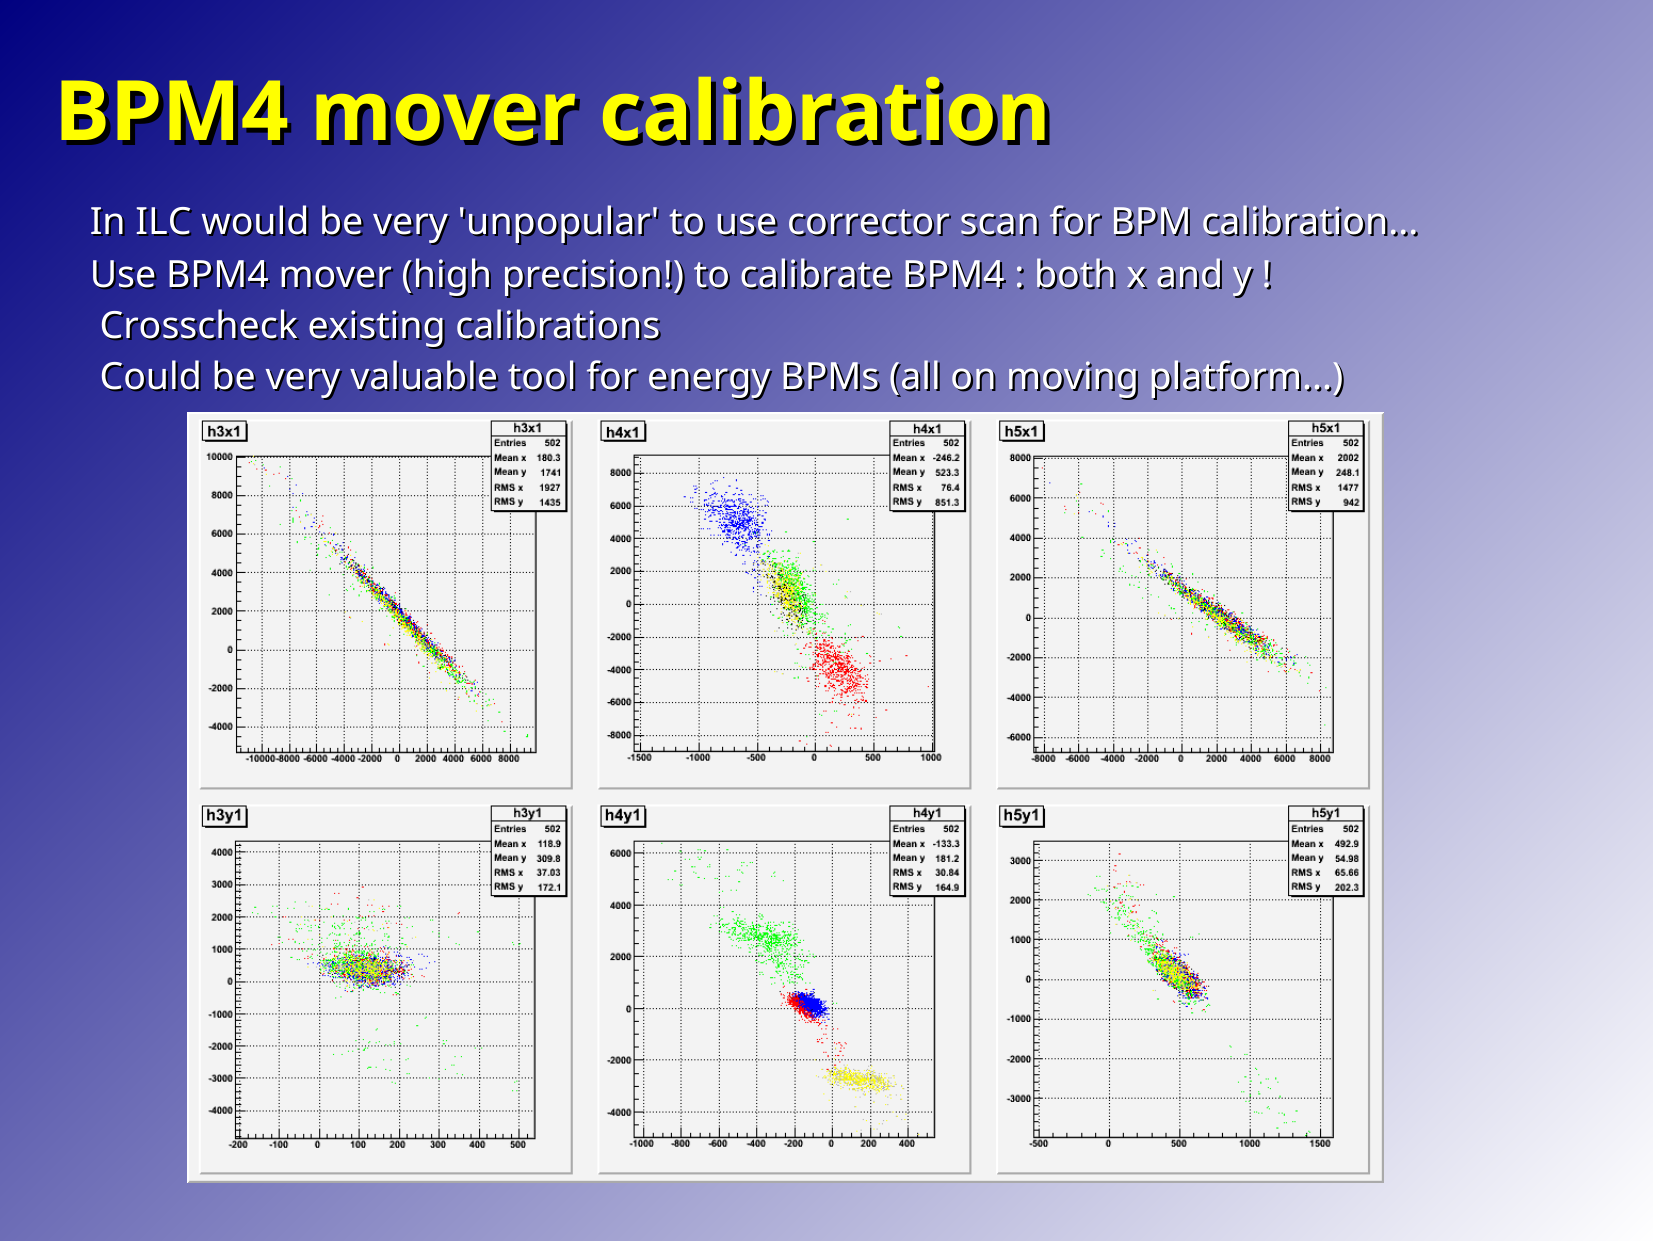

BPM4 mover calibration
In ILC would be very 'unpopular' to use corrector scan for BPM calibration...
Use BPM4 mover (high precision!) to calibrate BPM4 : both x and y !
 Crosscheck existing calibrations
 Could be very valuable tool for energy BPMs (all on moving platform...)